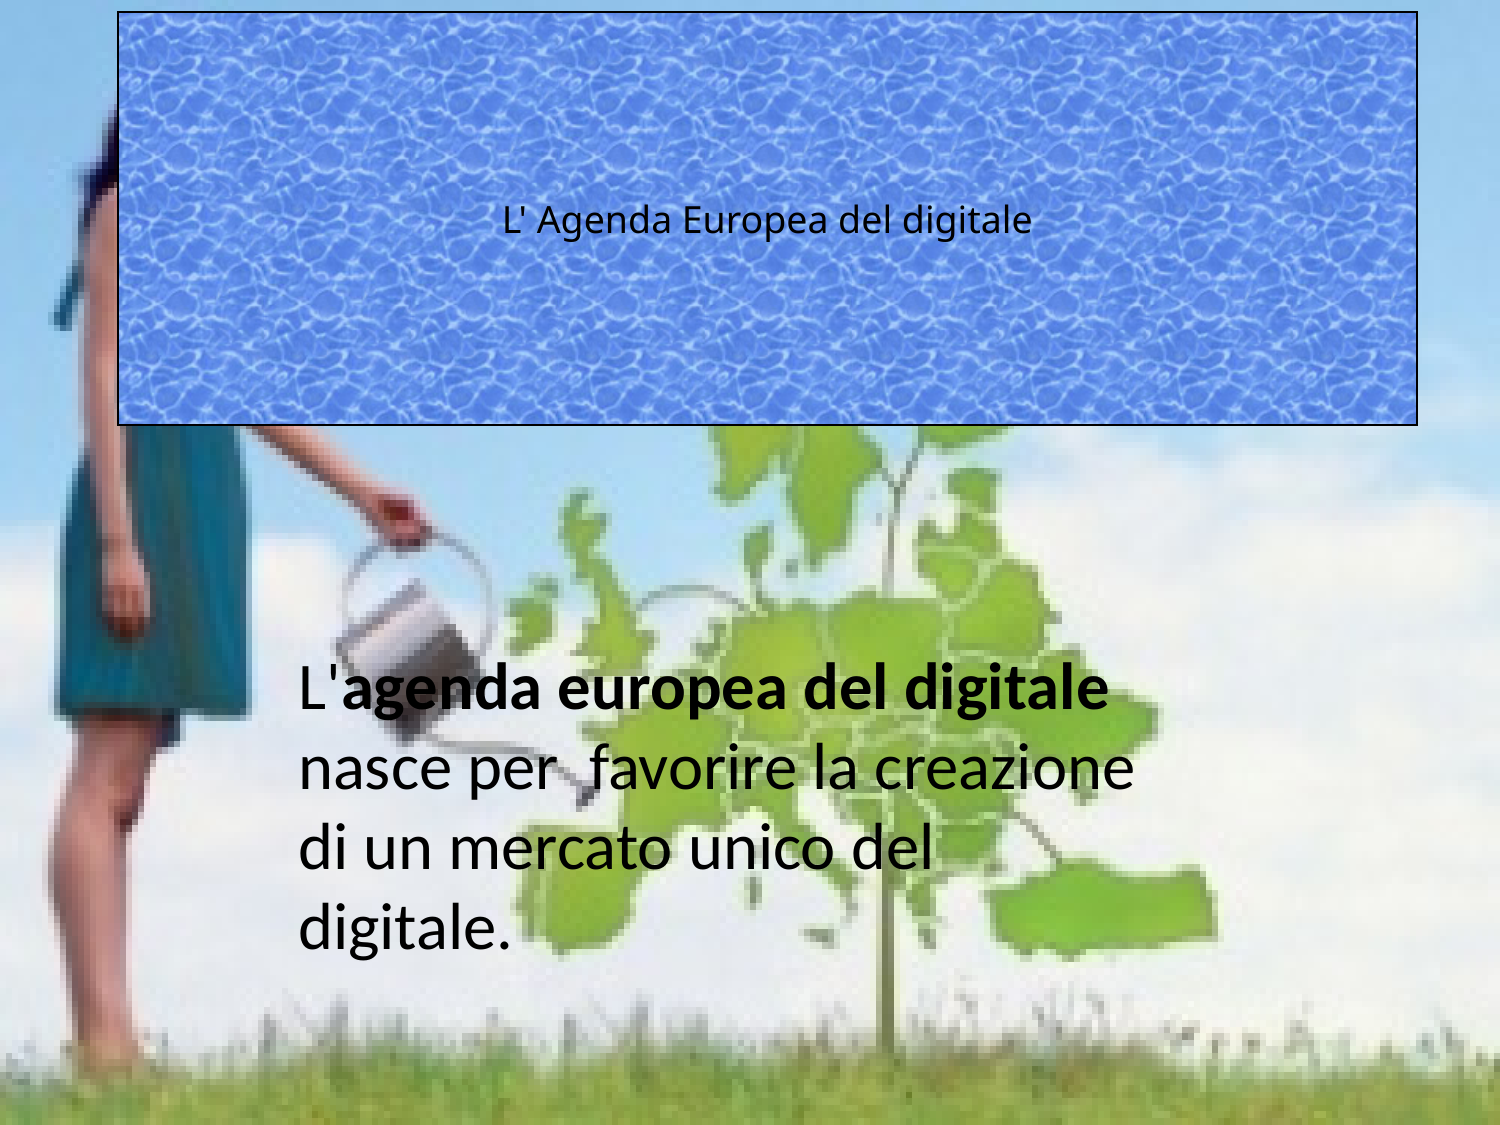

L' Agenda Europea del digitale
L'agenda europea del digitale nasce per favorire la creazione di un mercato unico del digitale.